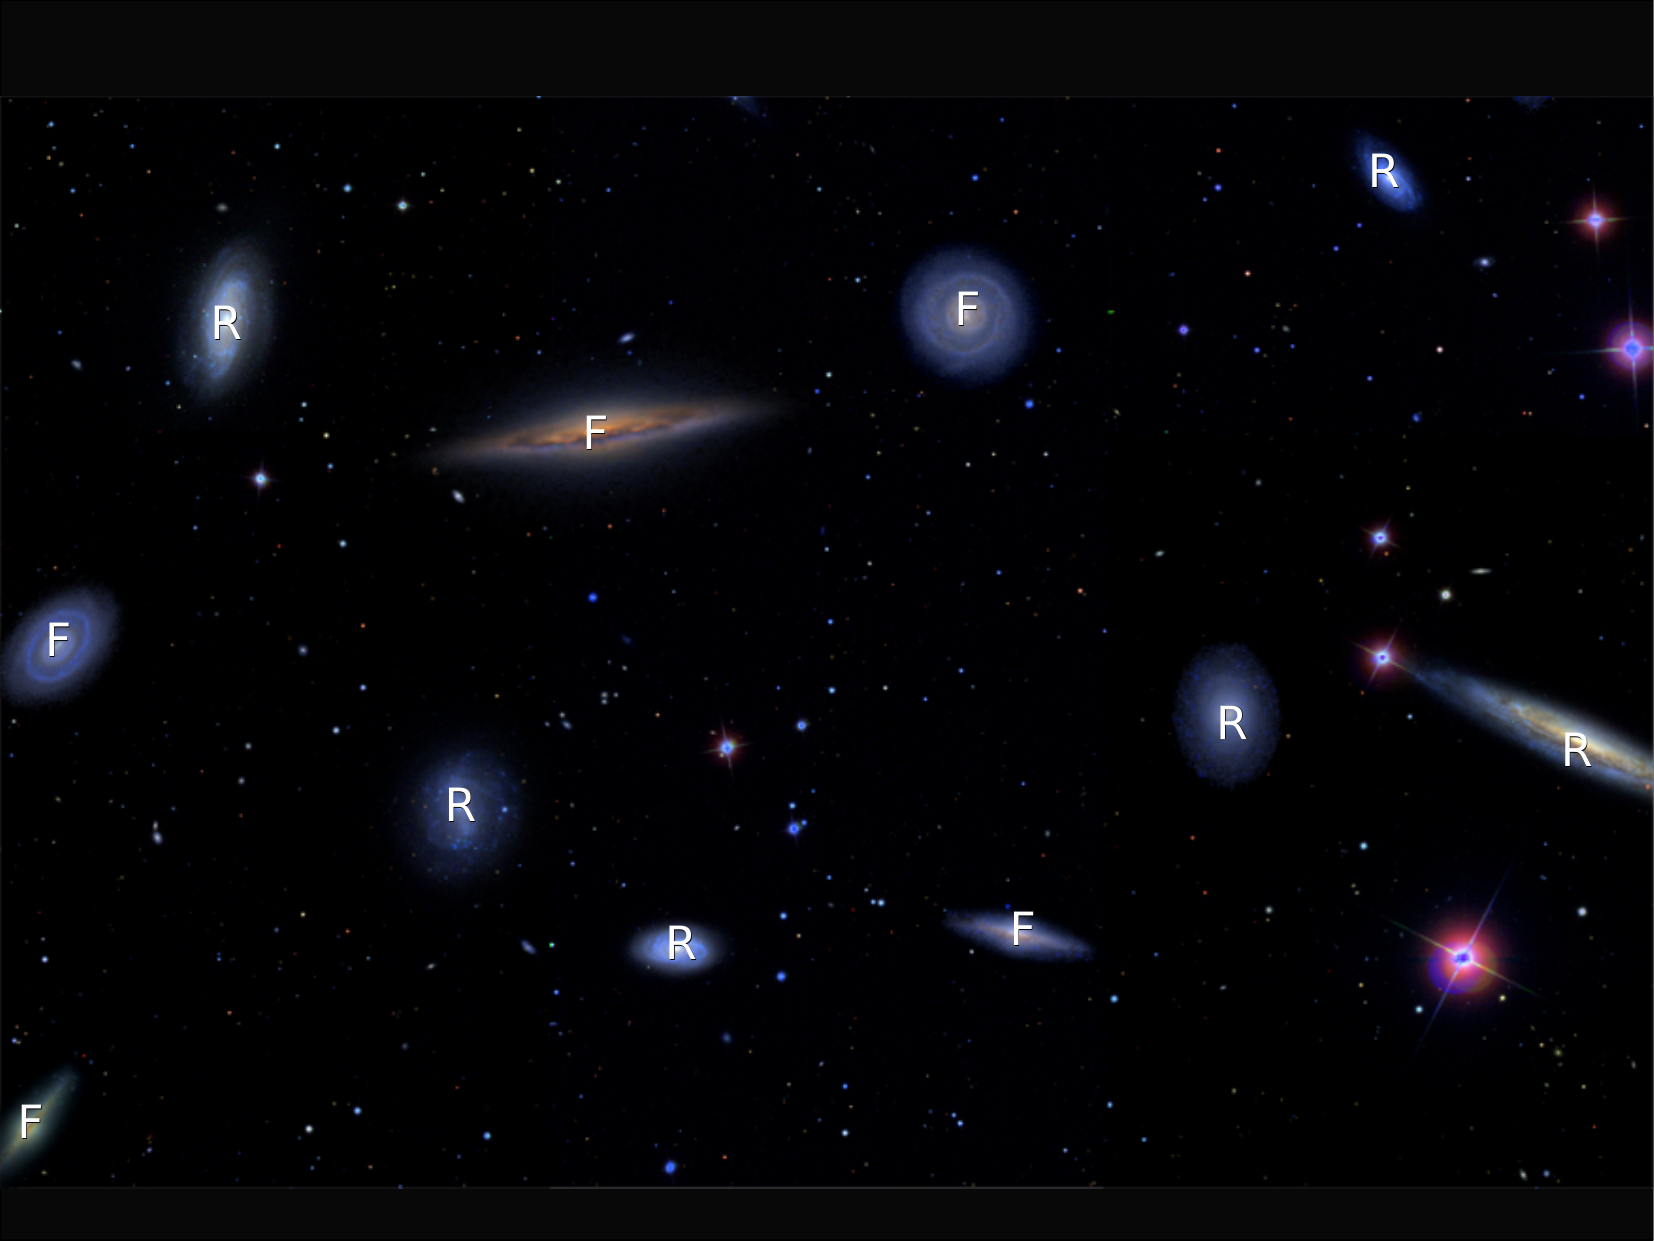

R
F
R
F
F
R
R
R
F
R
F